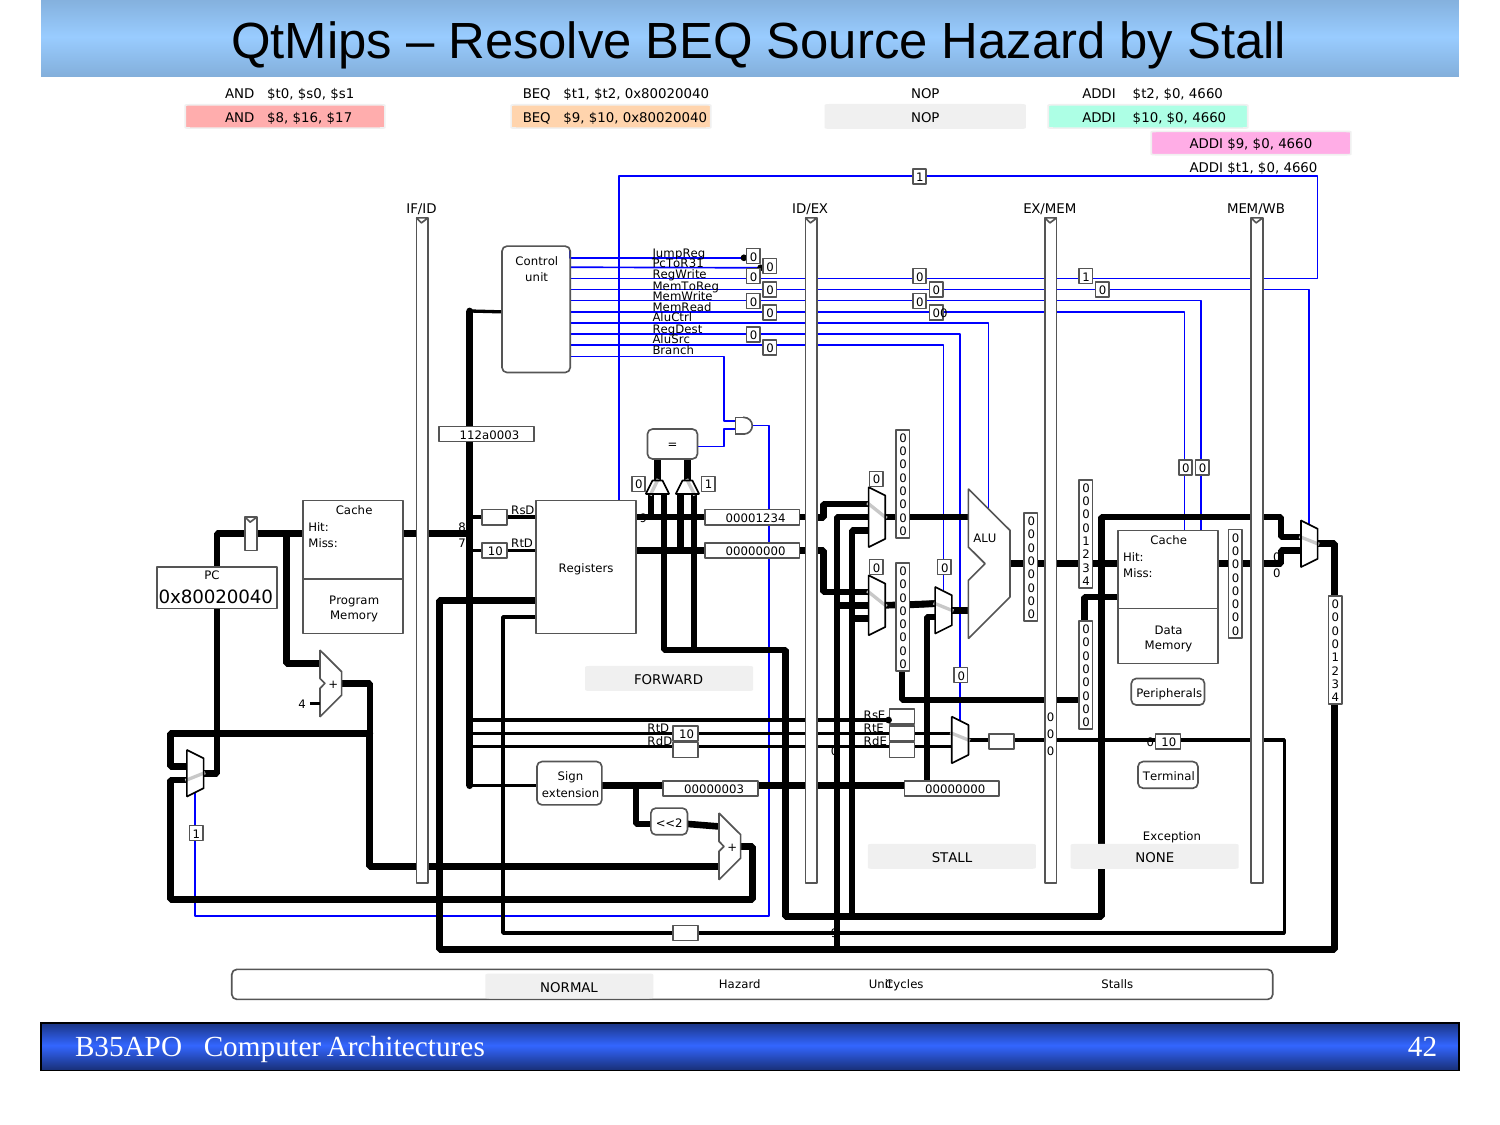

# QtMips – Resolve BEQ Source Hazard by Stall
AND $t0, $s0, $s1
BEQ $t1, $t2, 0x80020040
NOP
ADDI $t2, $0, 4660
AND $8, $16, $17
BEQ $9, $10, 0x80020040
NOP
ADDI $10, $0, 4660
ADDI $9, $0, 4660
ADDI $t1, $0, 4660
1
IF/ID
ID/EX
EX/MEM
MEM/WB
JumpReg
0
Control
PcToR31
0
RegWrite
0
0
1
unit
MemToReg
0
0
0
MemWrite
0
0
MemRead
0
00
AluCtrl
RegDest
0
AluSrc
0
Branch
112a0003
0
=
0
0
0
0
0
0
0
1
0
0
0
0
Cache
RsD
0
	9
00001234
0
0
Hit:	8
0
0
0
0
ALU
Cache
1
Miss:	7
RtD
0
10
00000000
0
2
Hit:	0
0
0
Registers
0
0
3
0
Miss:	0
0
PC
0
4
0
0
0
0x80020040
0
Program
0
0
0
0
0
Memory
0
0
0
0
Data
0
0
0
0
0
Memory
0
0
1
0
0
2
0
FORWARD
0
+
3
Peripherals
0
4
4
0
RsE
	0
0
RtD
RtE
10
	0
RdD
RdE
	0
10
	0
	0
Sign
Terminal
00000003
00000000
extension
<<2
1
Exception
+
STALL
NONE
	9
Hazard	Unit
Cycles
Stalls
NORMAL
B35APO Computer Architectures
42